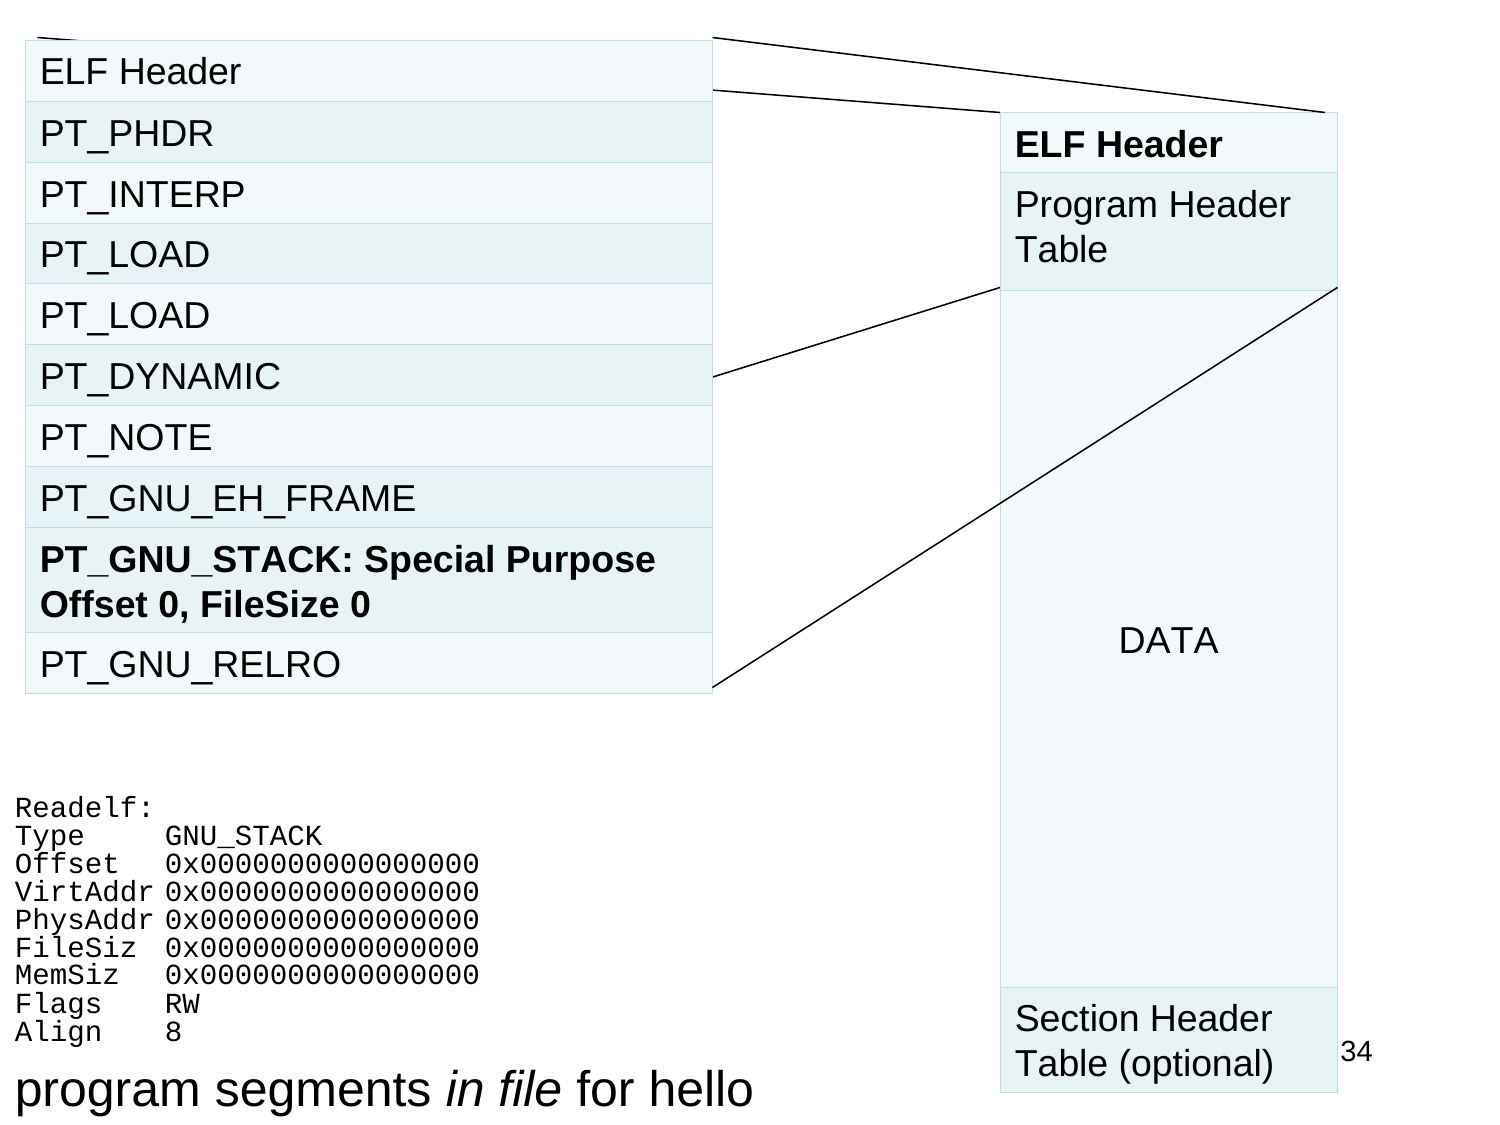

| ELF Header |
| --- |
| PT\_PHDR |
| PT\_INTERP |
| PT\_LOAD |
| PT\_LOAD |
| PT\_DYNAMIC |
| PT\_NOTE |
| PT\_GNU\_EH\_FRAME |
| PT\_GNU\_STACK: Special Purpose Offset 0, FileSize 0 |
| PT\_GNU\_RELRO |
| ELF Header |
| --- |
| Program Header Table |
| DATA |
| Section Header Table (optional) |
Readelf:
Type	GNU_STACK
Offset	0x0000000000000000
VirtAddr	0x0000000000000000
PhysAddr	0x0000000000000000
FileSiz	0x0000000000000000
MemSiz	0x0000000000000000
Flags	RW
Align	8
program segments in file for hello